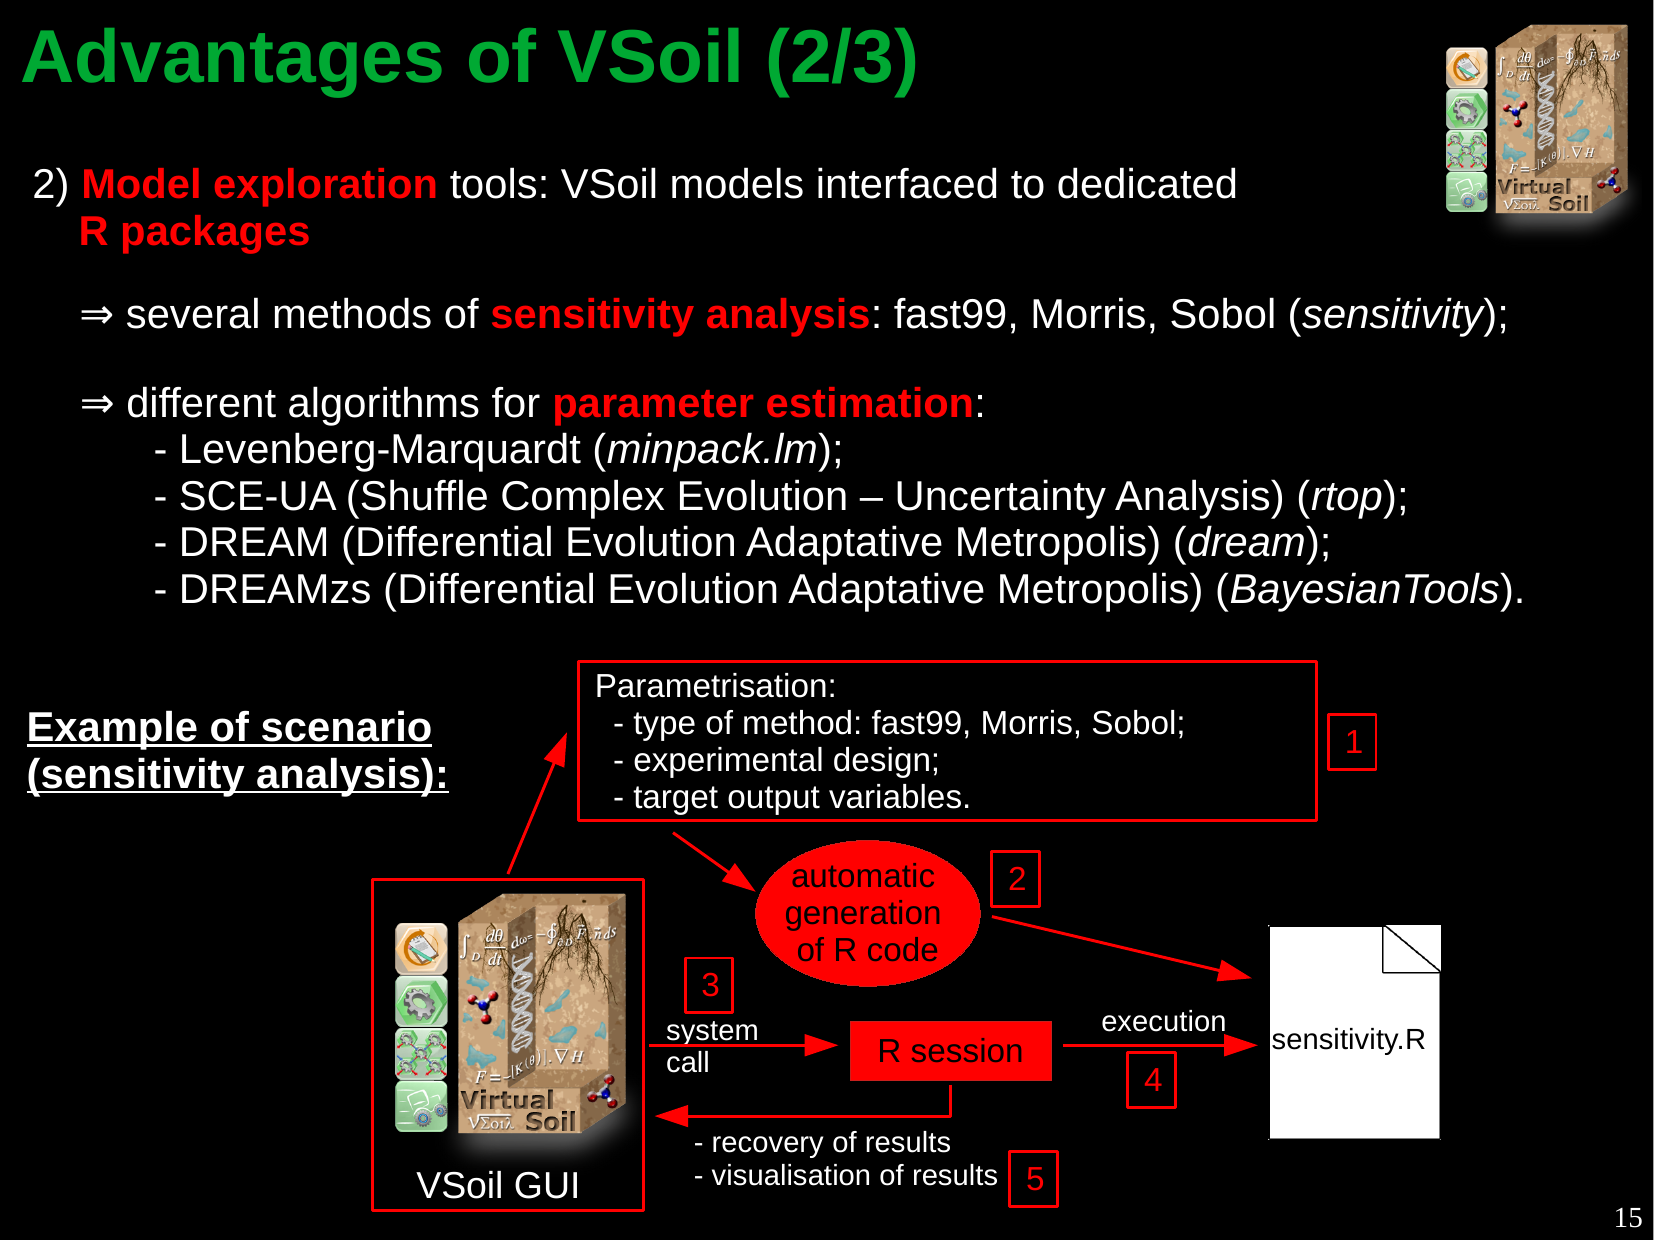

Advantages of VSoil (2/3)
2) Model exploration tools: VSoil models interfaced to dedicated
 R packages
 ⇒ several methods of sensitivity analysis: fast99, Morris, Sobol (sensitivity);
⇒ different algorithms for parameter estimation:
	- Levenberg-Marquardt (minpack.lm);
	- SCE-UA (Shuffle Complex Evolution – Uncertainty Analysis) (rtop);
	- DREAM (Differential Evolution Adaptative Metropolis) (dream);
	- DREAMzs (Differential Evolution Adaptative Metropolis) (BayesianTools).
Parametrisation:
 - type of method: fast99, Morris, Sobol;
 - experimental design;
 - target output variables.
Example of scenario (sensitivity analysis):
1
automatic
generation
of R code
2
3
execution
system call
R session
4
sensitivity.R
- recovery of results
- visualisation of results
5
VSoil GUI
15